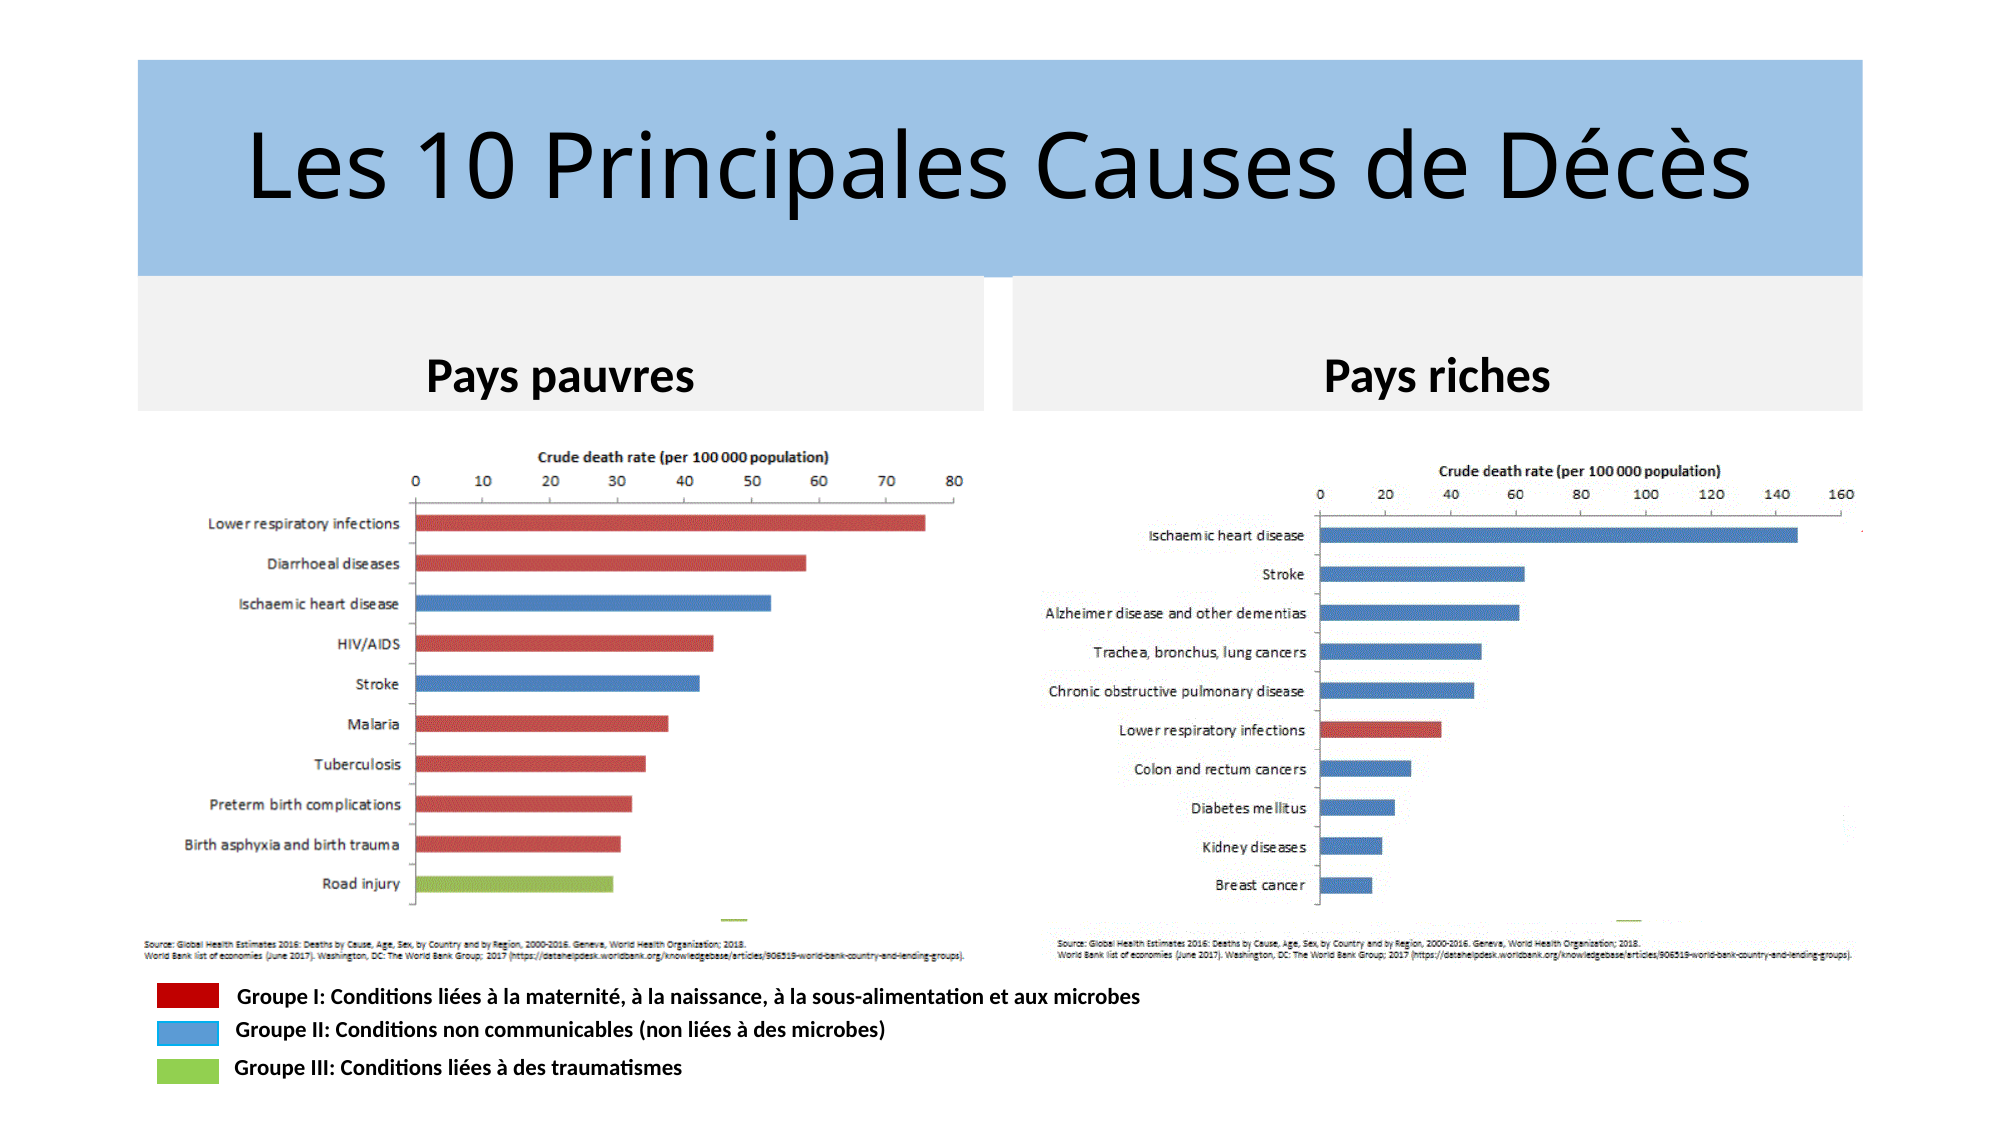

# Les 10 Principales Causes de Décès
Pays pauvres
Pays riches
Groupe I: Conditions liées à la maternité, à la naissance, à la sous-alimentation et aux microbes
Groupe II: Conditions non communicables (non liées à des microbes)
Groupe III: Conditions liées à des traumatismes